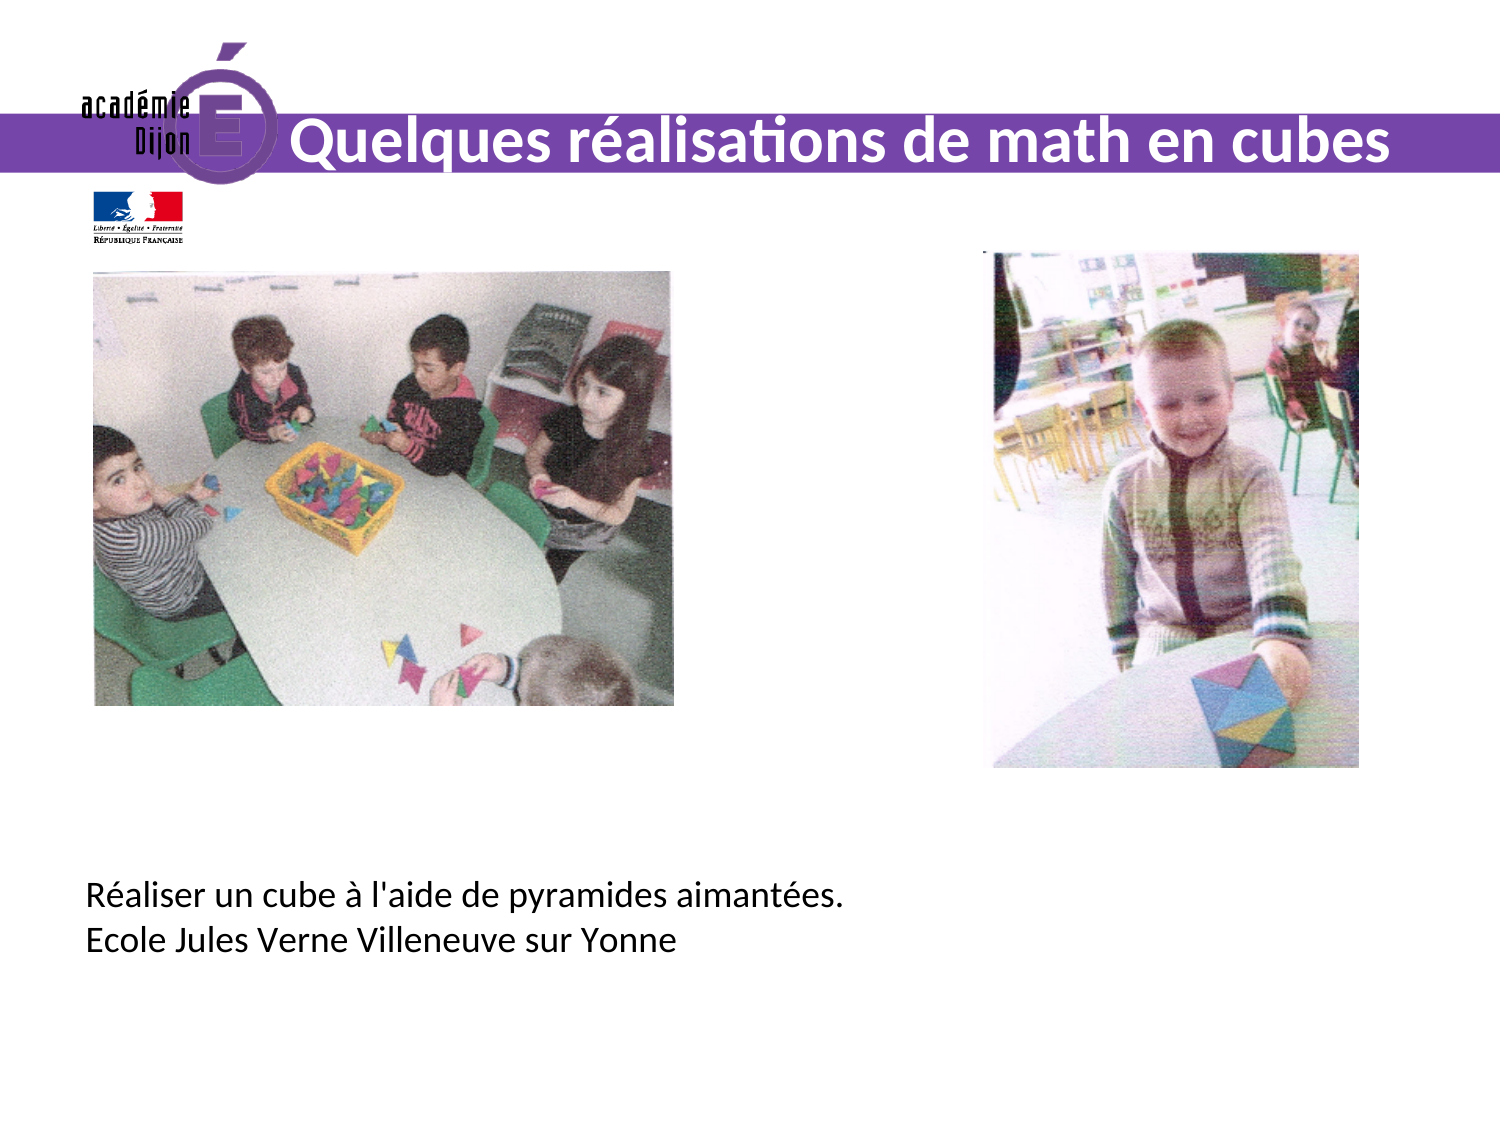

Quelques réalisations de math en cubes
Réaliser un cube à l'aide de pyramides aimantées.
Ecole Jules Verne Villeneuve sur Yonne